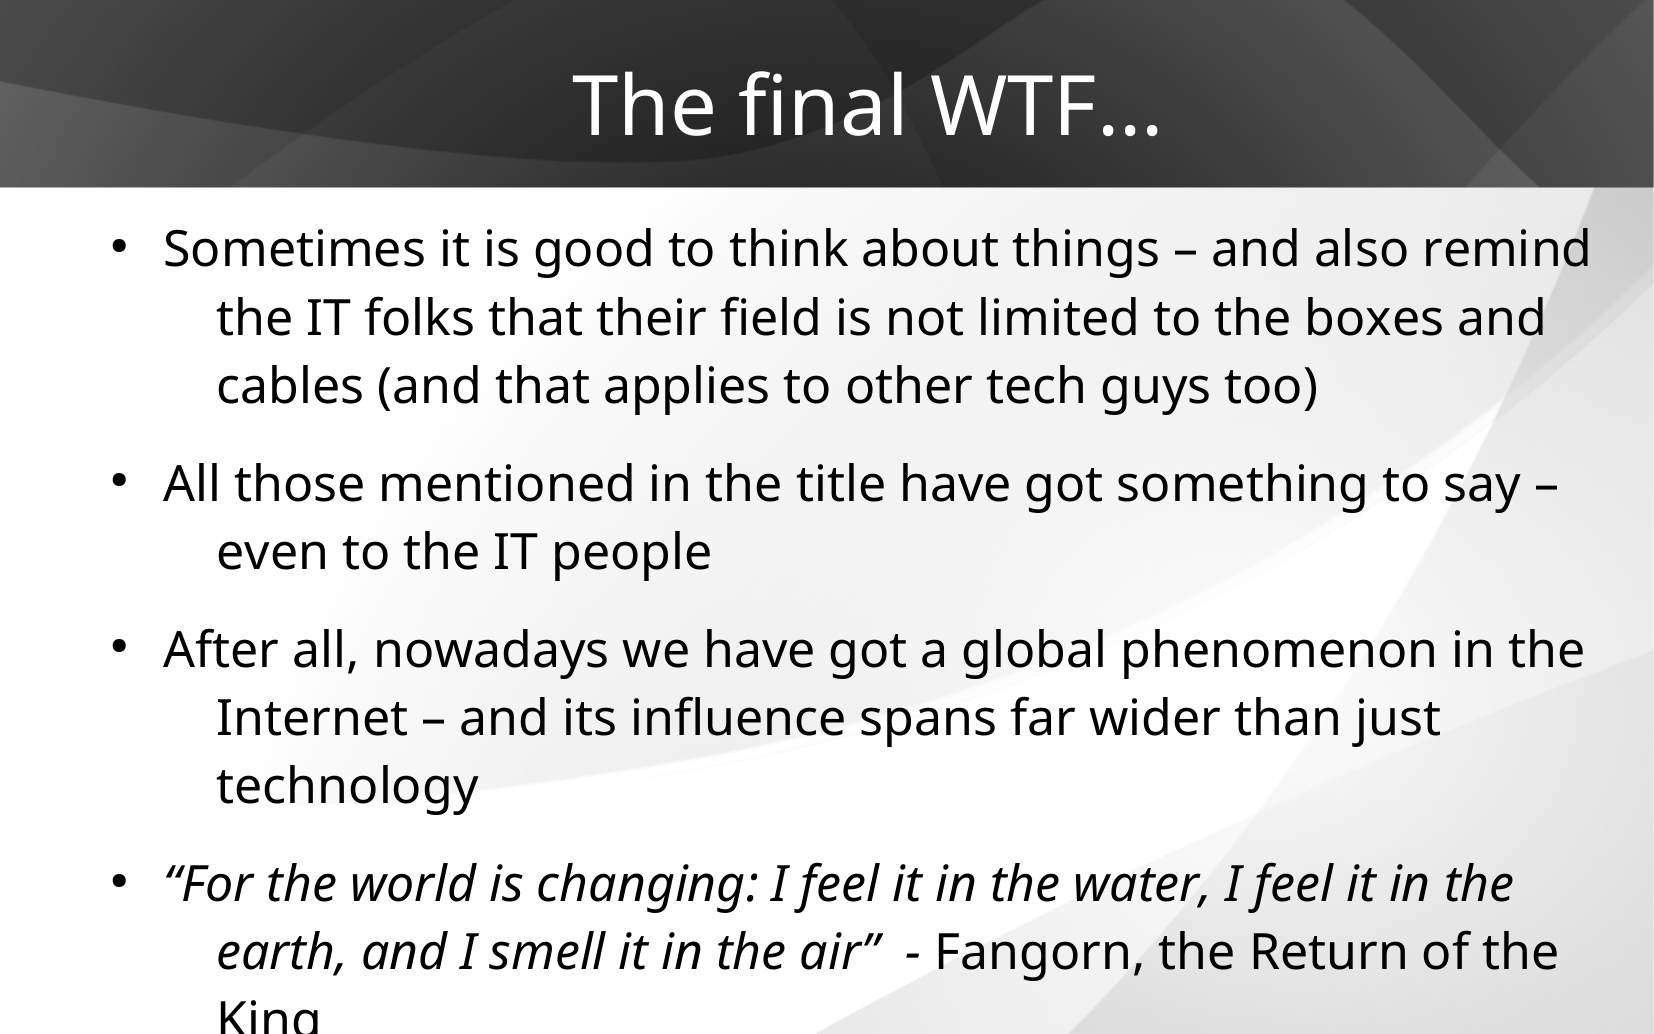

# The final WTF...
Sometimes it is good to think about things – and also remind the IT folks that their field is not limited to the boxes and cables (and that applies to other tech guys too)
All those mentioned in the title have got something to say – even to the IT people
After all, nowadays we have got a global phenomenon in the Internet – and its influence spans far wider than just technology
“For the world is changing: I feel it in the water, I feel it in the earth, and I smell it in the air” - Fangorn, the Return of the King